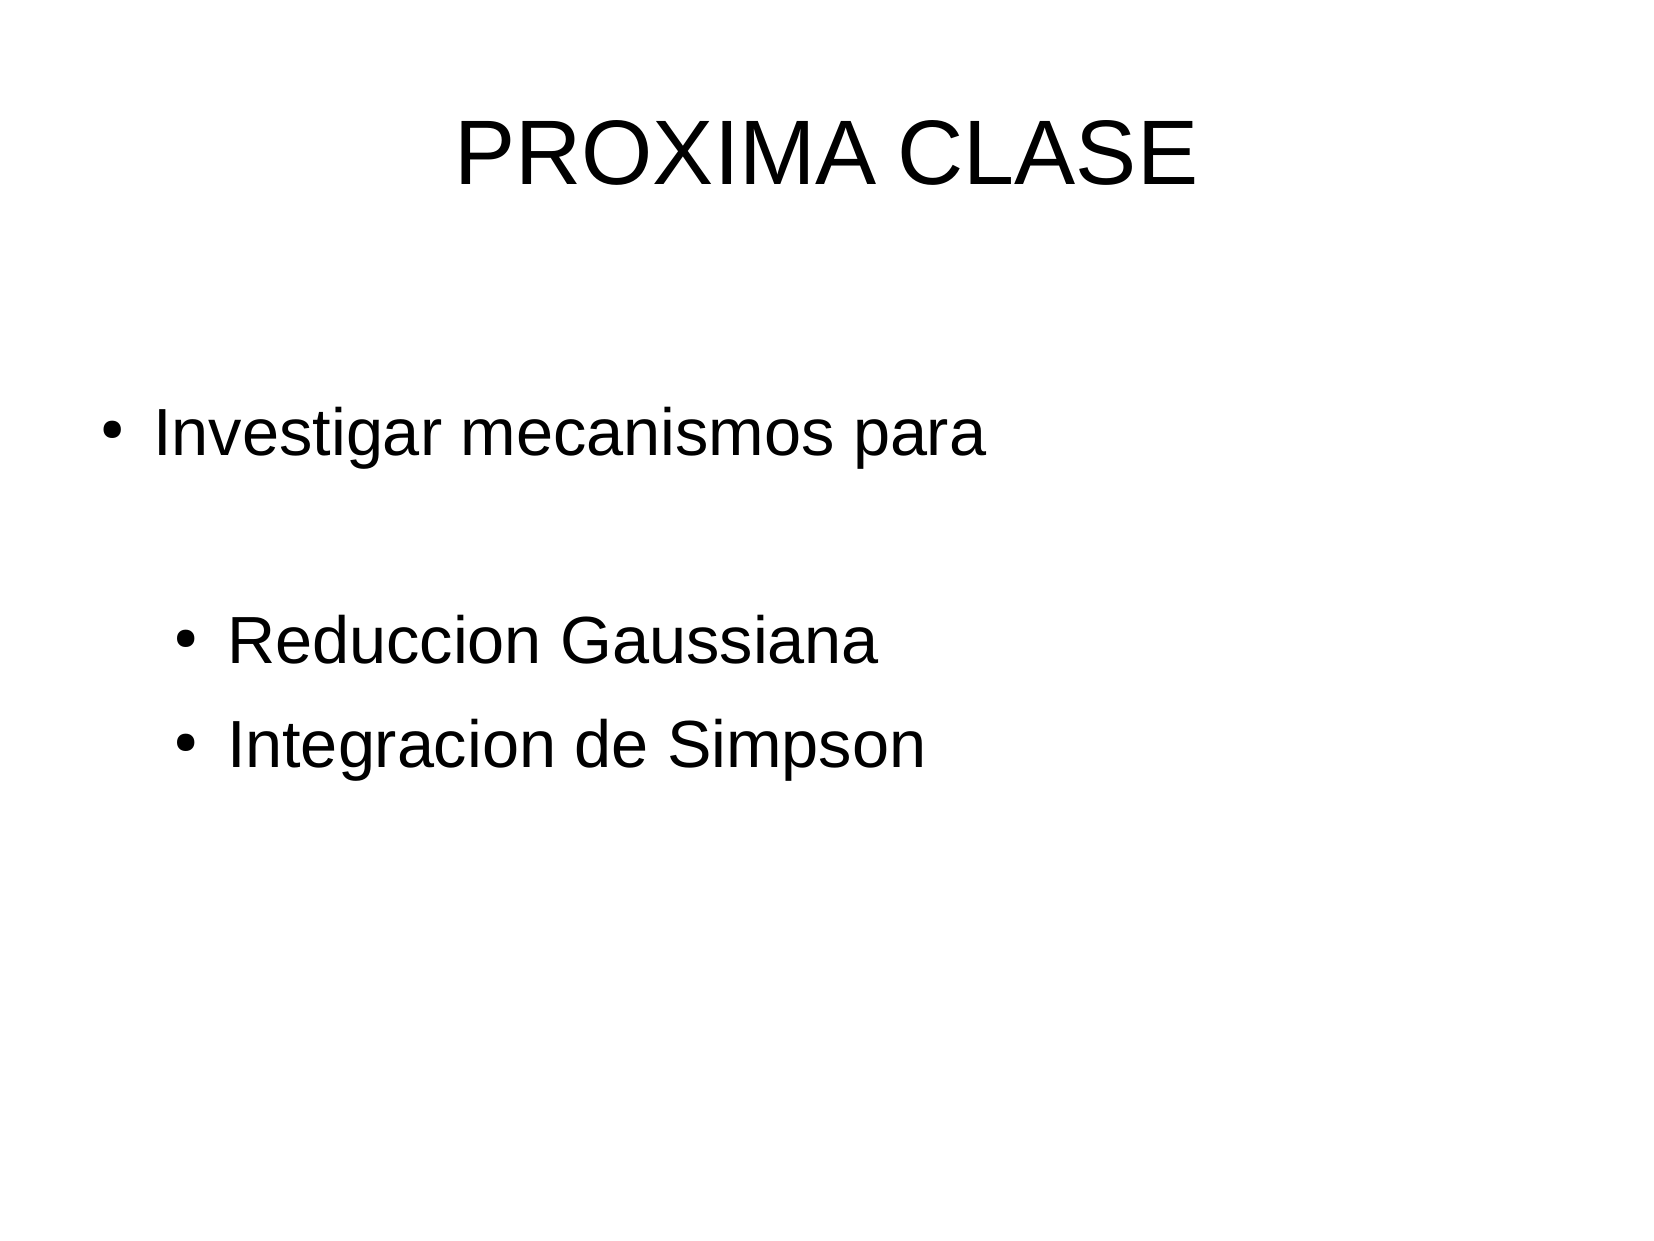

# PROXIMA CLASE
Investigar mecanismos para
Reduccion Gaussiana
Integracion de Simpson